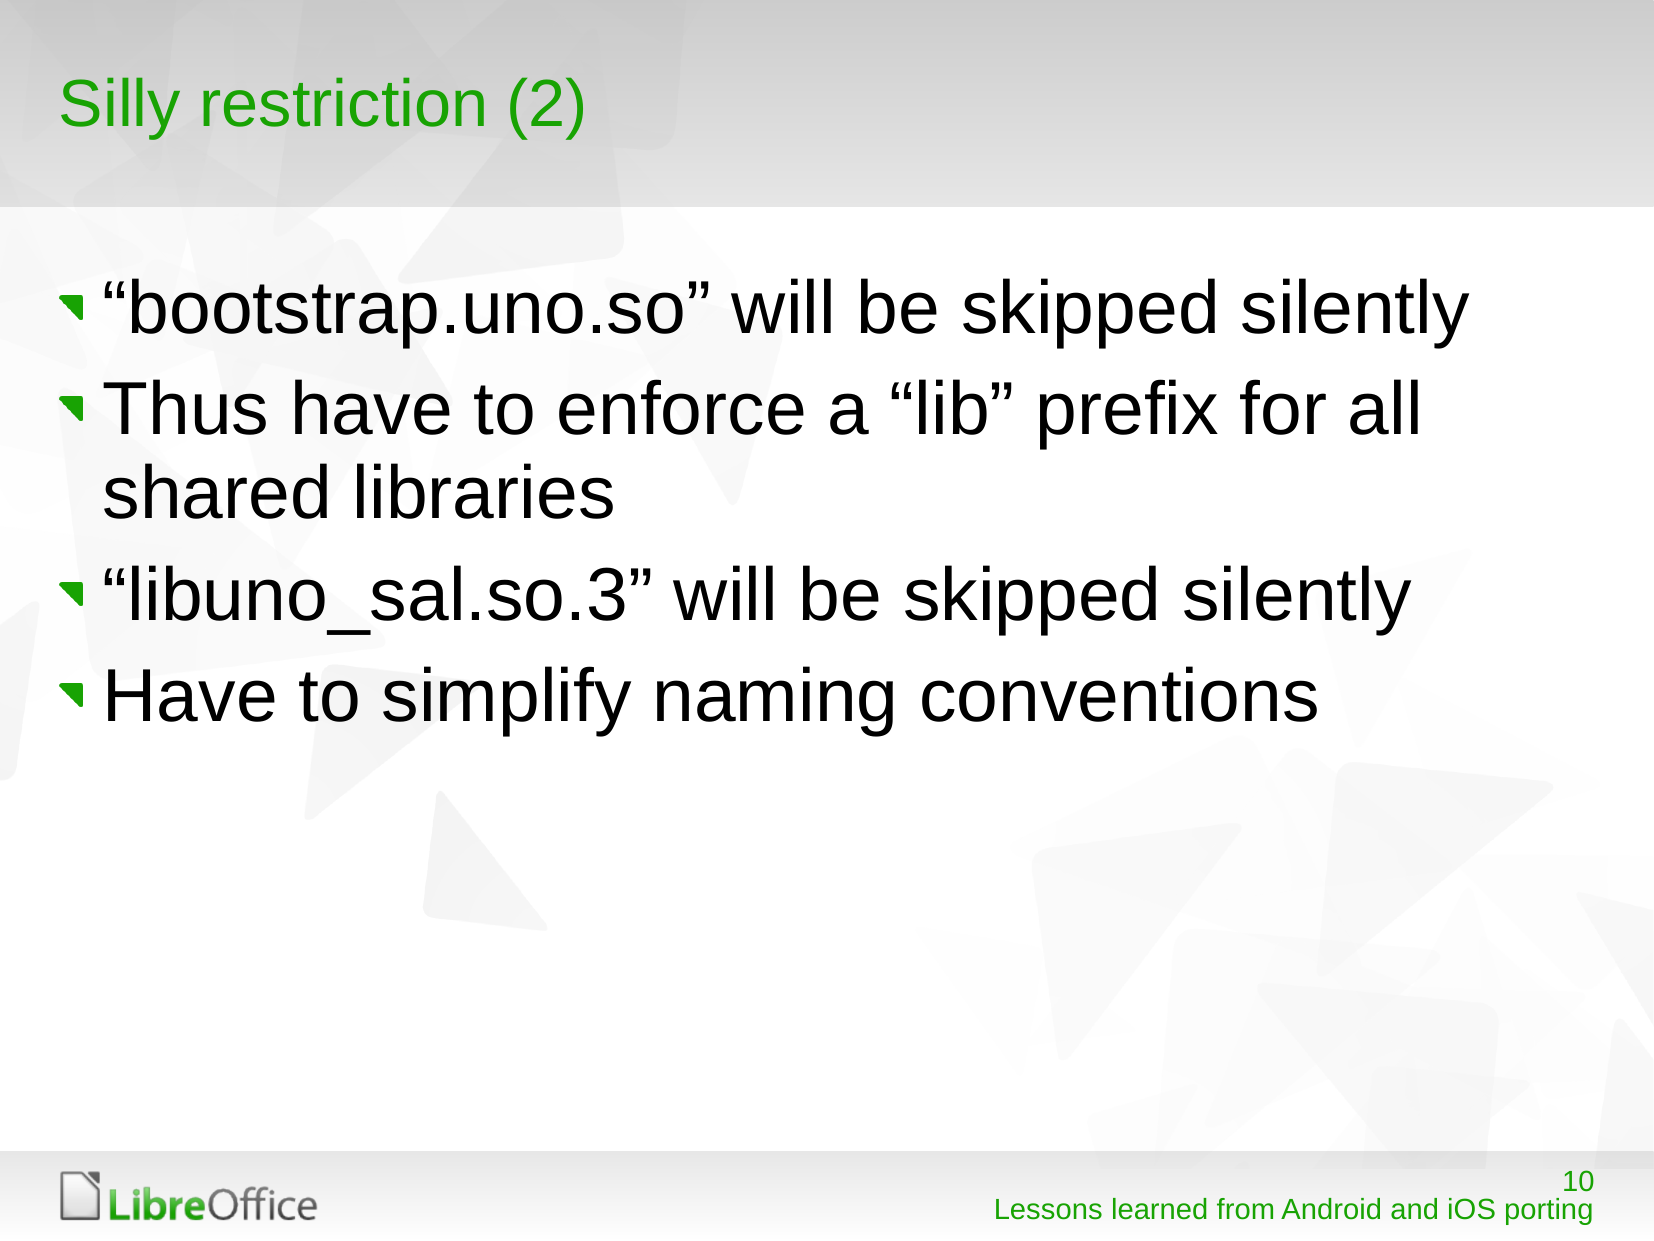

# Silly restriction (2)
“bootstrap.uno.so” will be skipped silently
Thus have to enforce a “lib” prefix for all shared libraries
“libuno_sal.so.3” will be skipped silently
Have to simplify naming conventions
10
Lessons learned from Android and iOS porting